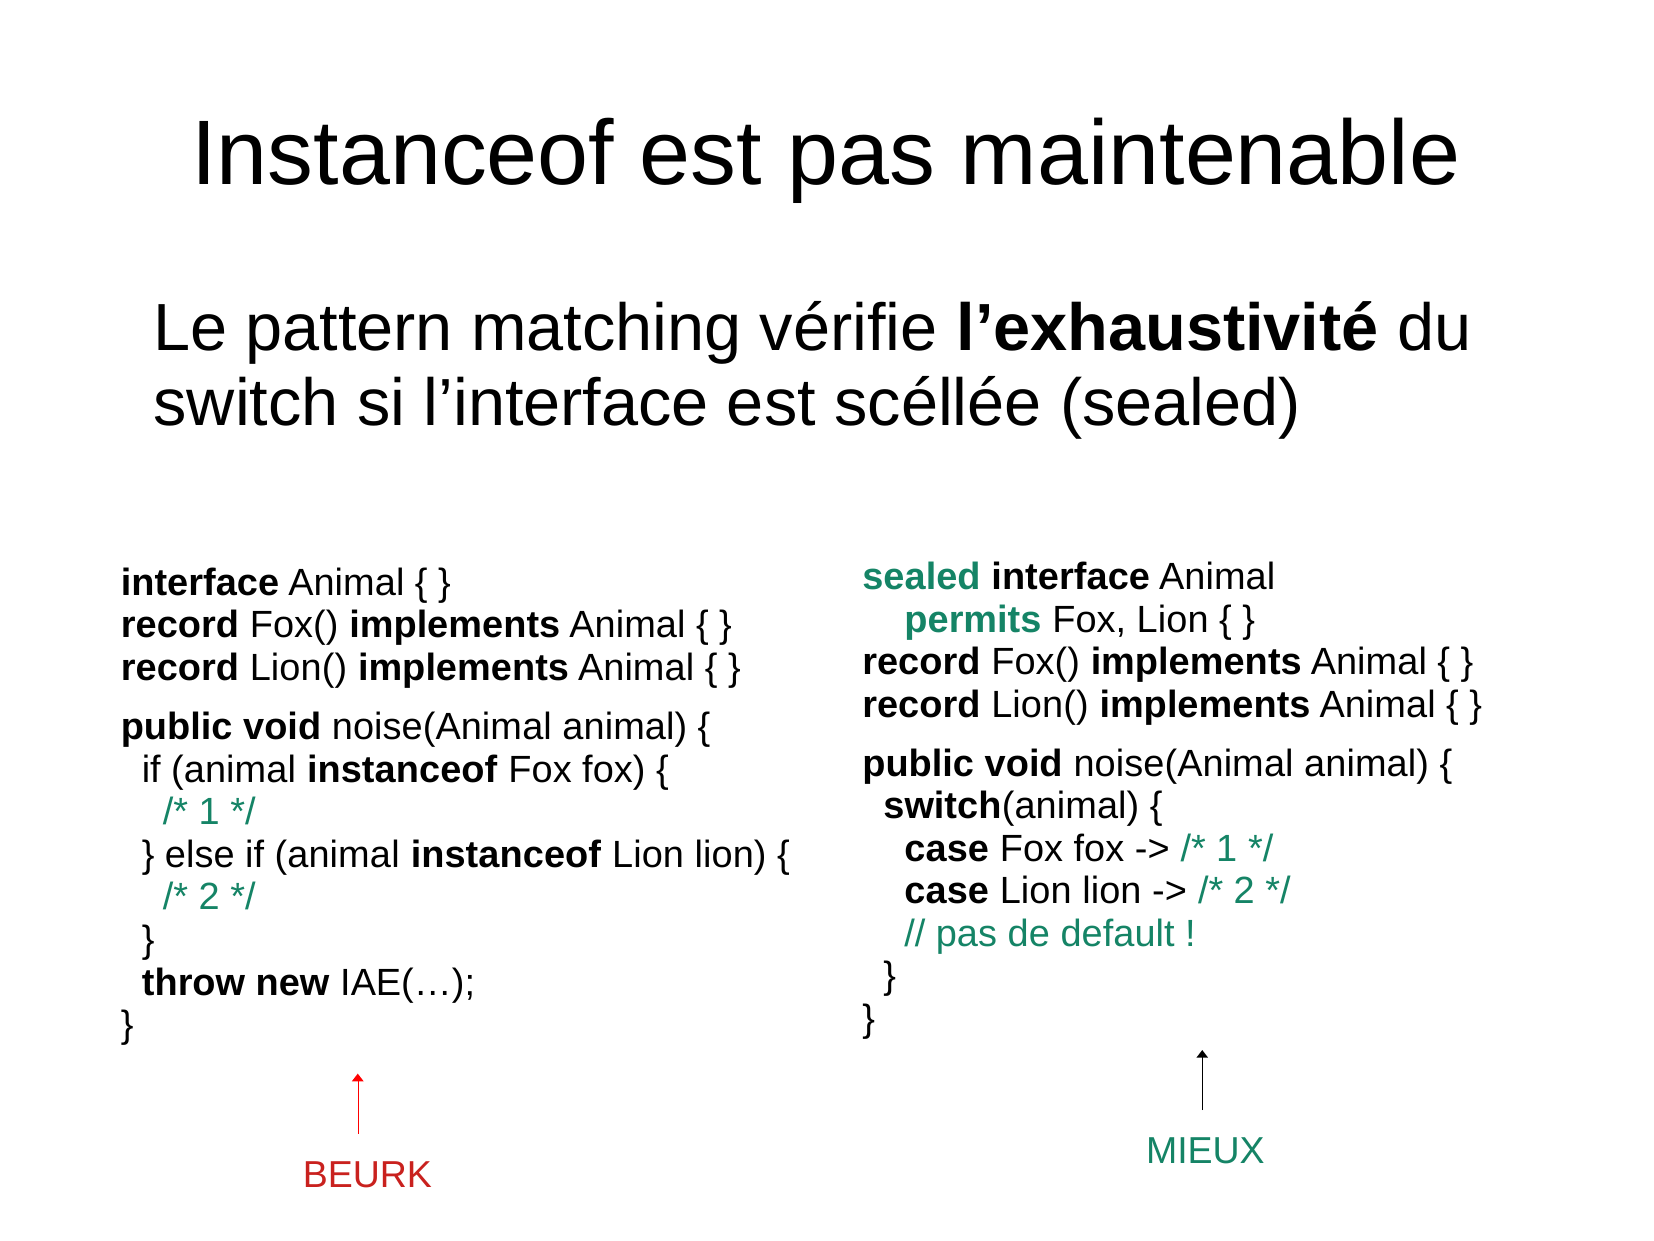

# Instanceof est pas maintenable
Le pattern matching vérifie l’exhaustivité du switch si l’interface est scéllée (sealed)
sealed interface Animal
 permits Fox, Lion { }
record Fox() implements Animal { }
record Lion() implements Animal { }
public void noise(Animal animal) {
 switch(animal) {
 case Fox fox -> /* 1 */
 case Lion lion -> /* 2 */
 // pas de default !
 }
}
interface Animal { }
record Fox() implements Animal { }
record Lion() implements Animal { }
public void noise(Animal animal) {
 if (animal instanceof Fox fox) {
 /* 1 */
 } else if (animal instanceof Lion lion) {
 /* 2 */
 }
 throw new IAE(…);
}
MIEUX
BEURK